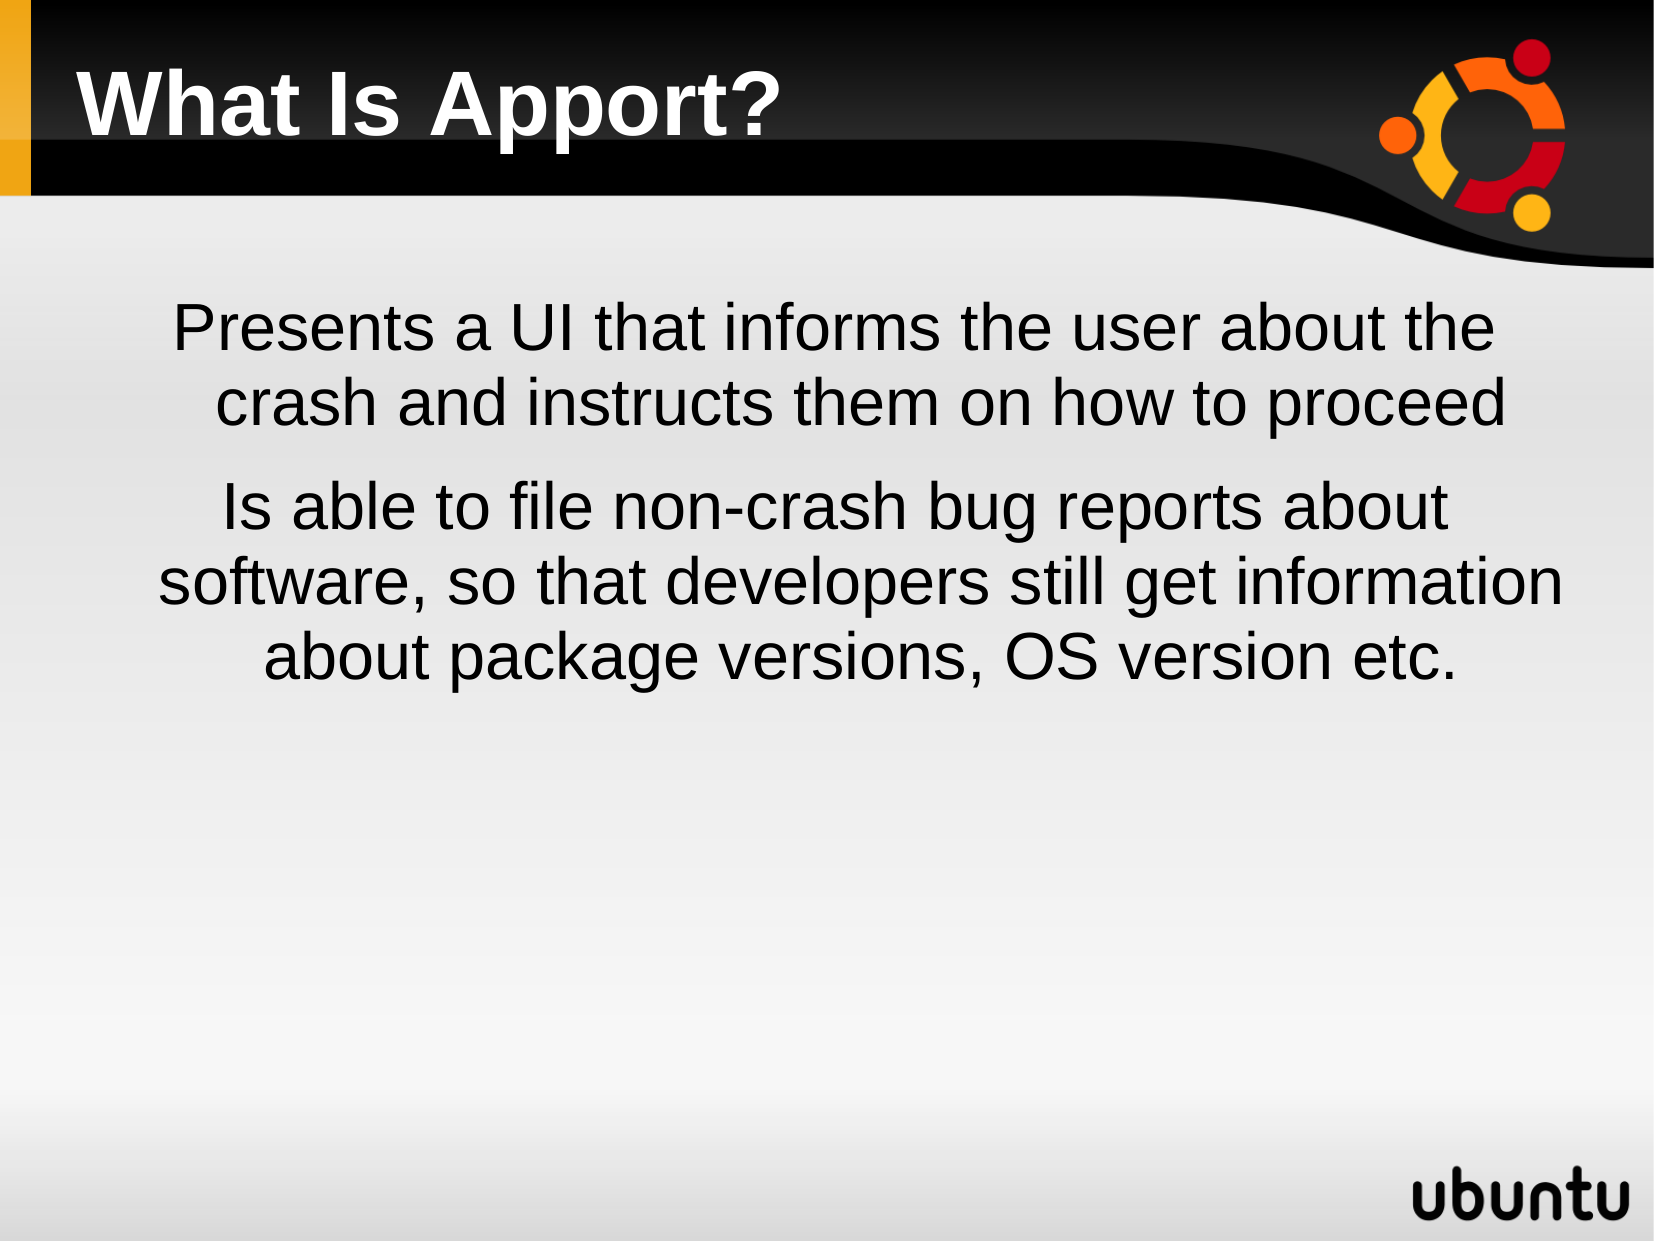

# What Is Apport?
Presents a UI that informs the user about the crash and instructs them on how to proceed
Is able to file non-crash bug reports about software, so that developers still get information about package versions, OS version etc.